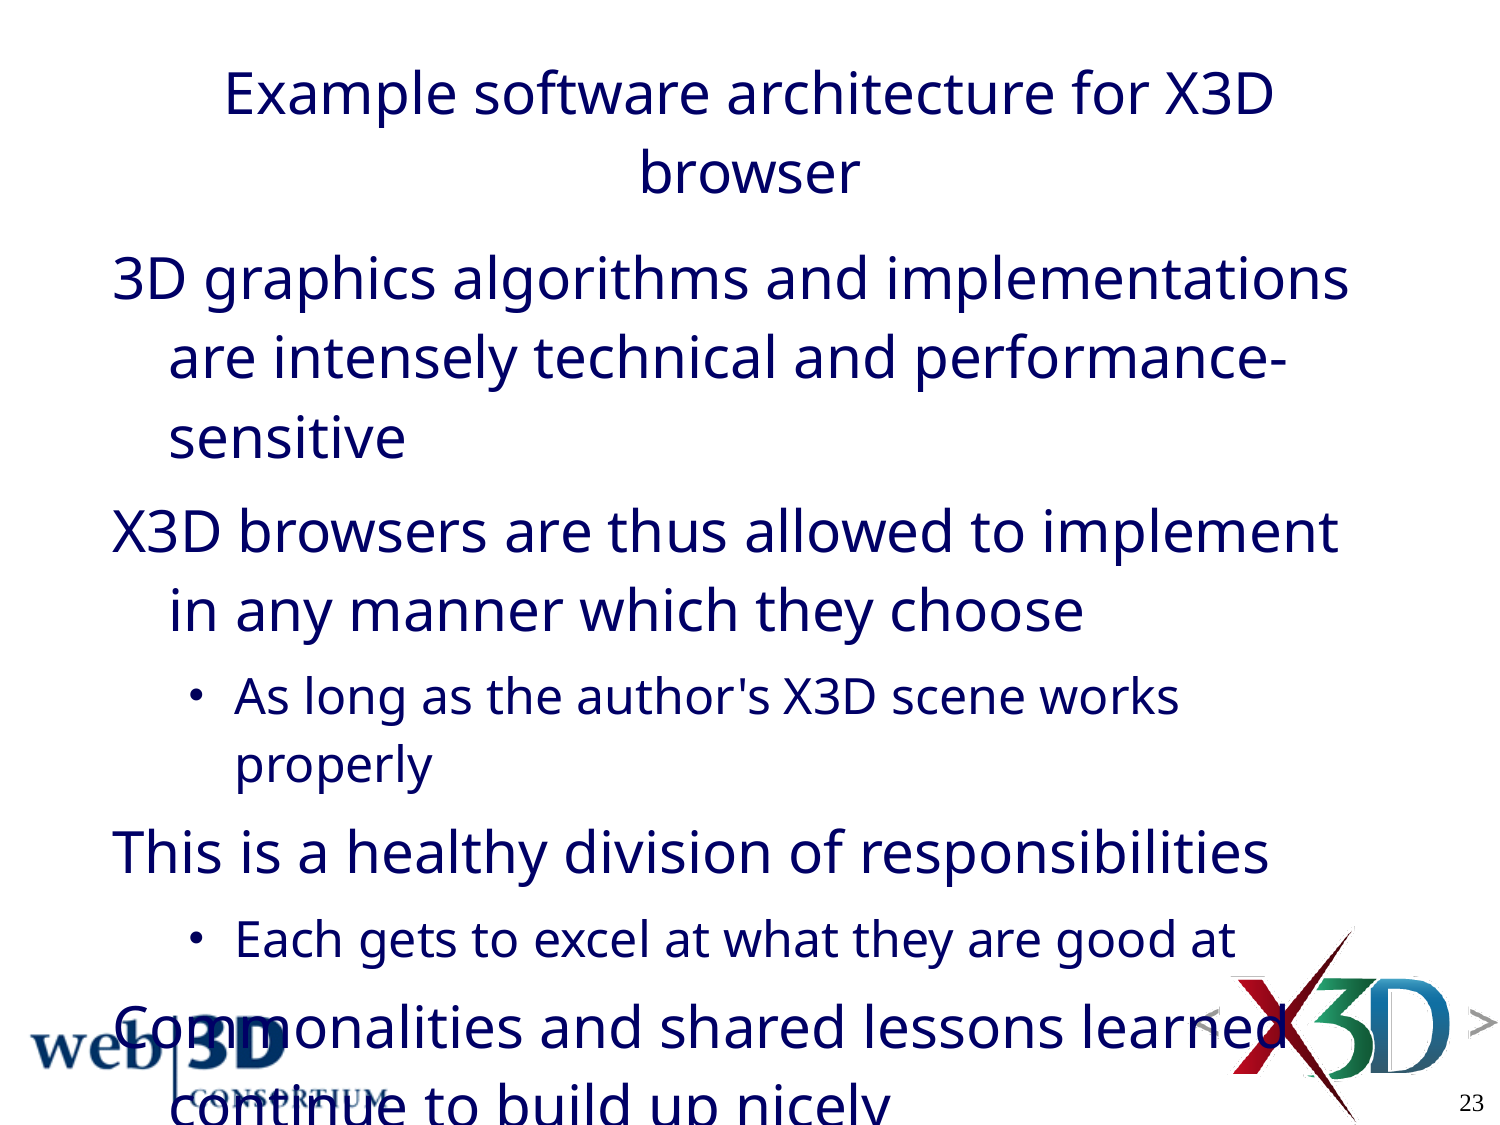

# Example software architecture for X3D browser
3D graphics algorithms and implementations are intensely technical and performance-sensitive
X3D browsers are thus allowed to implement in any manner which they choose
As long as the author's X3D scene works properly
This is a healthy division of responsibilities
Each gets to excel at what they are good at
Commonalities and shared lessons learned continue to build up nicely
Next diagram shows example architecture